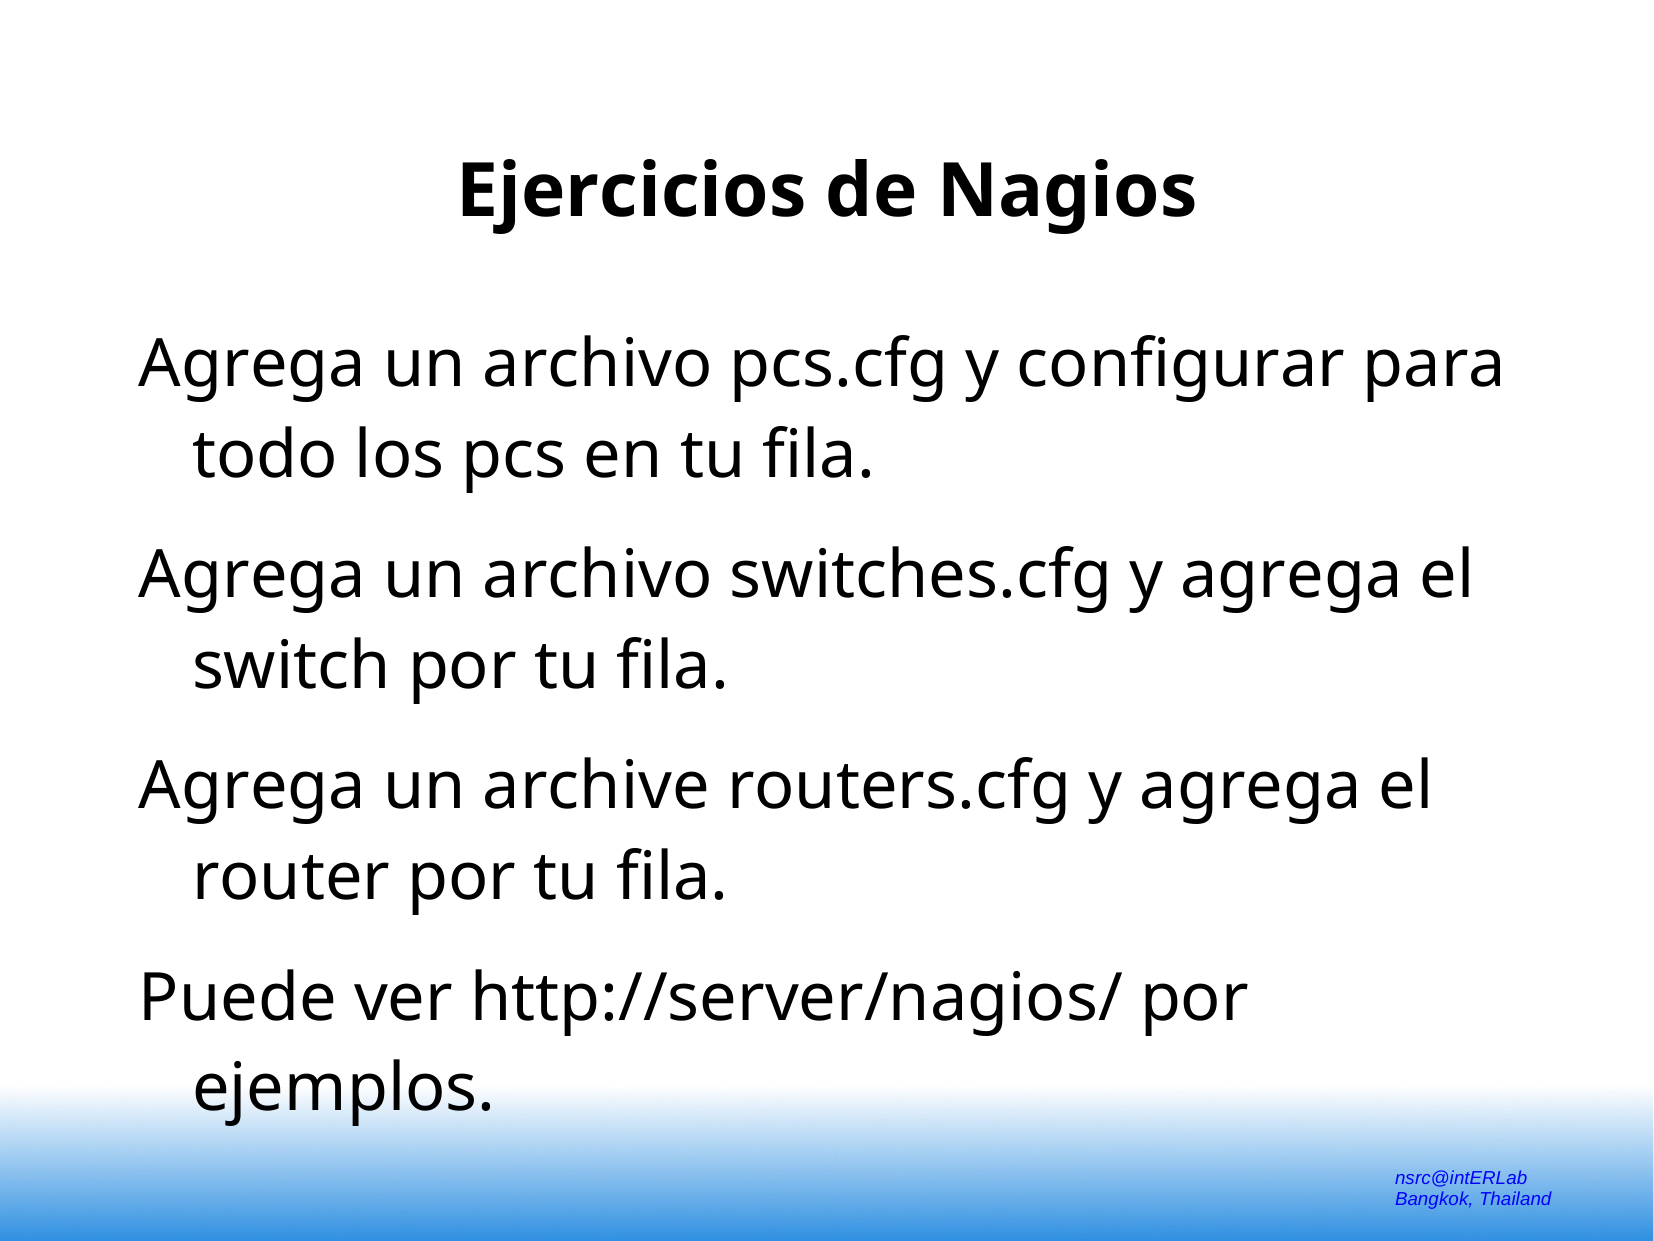

# Ejercicios de Nagios
Agrega un archivo pcs.cfg y configurar para todo los pcs en tu fila.
Agrega un archivo switches.cfg y agrega el switch por tu fila.
Agrega un archive routers.cfg y agrega el router por tu fila.
Puede ver http://server/nagios/ por ejemplos.